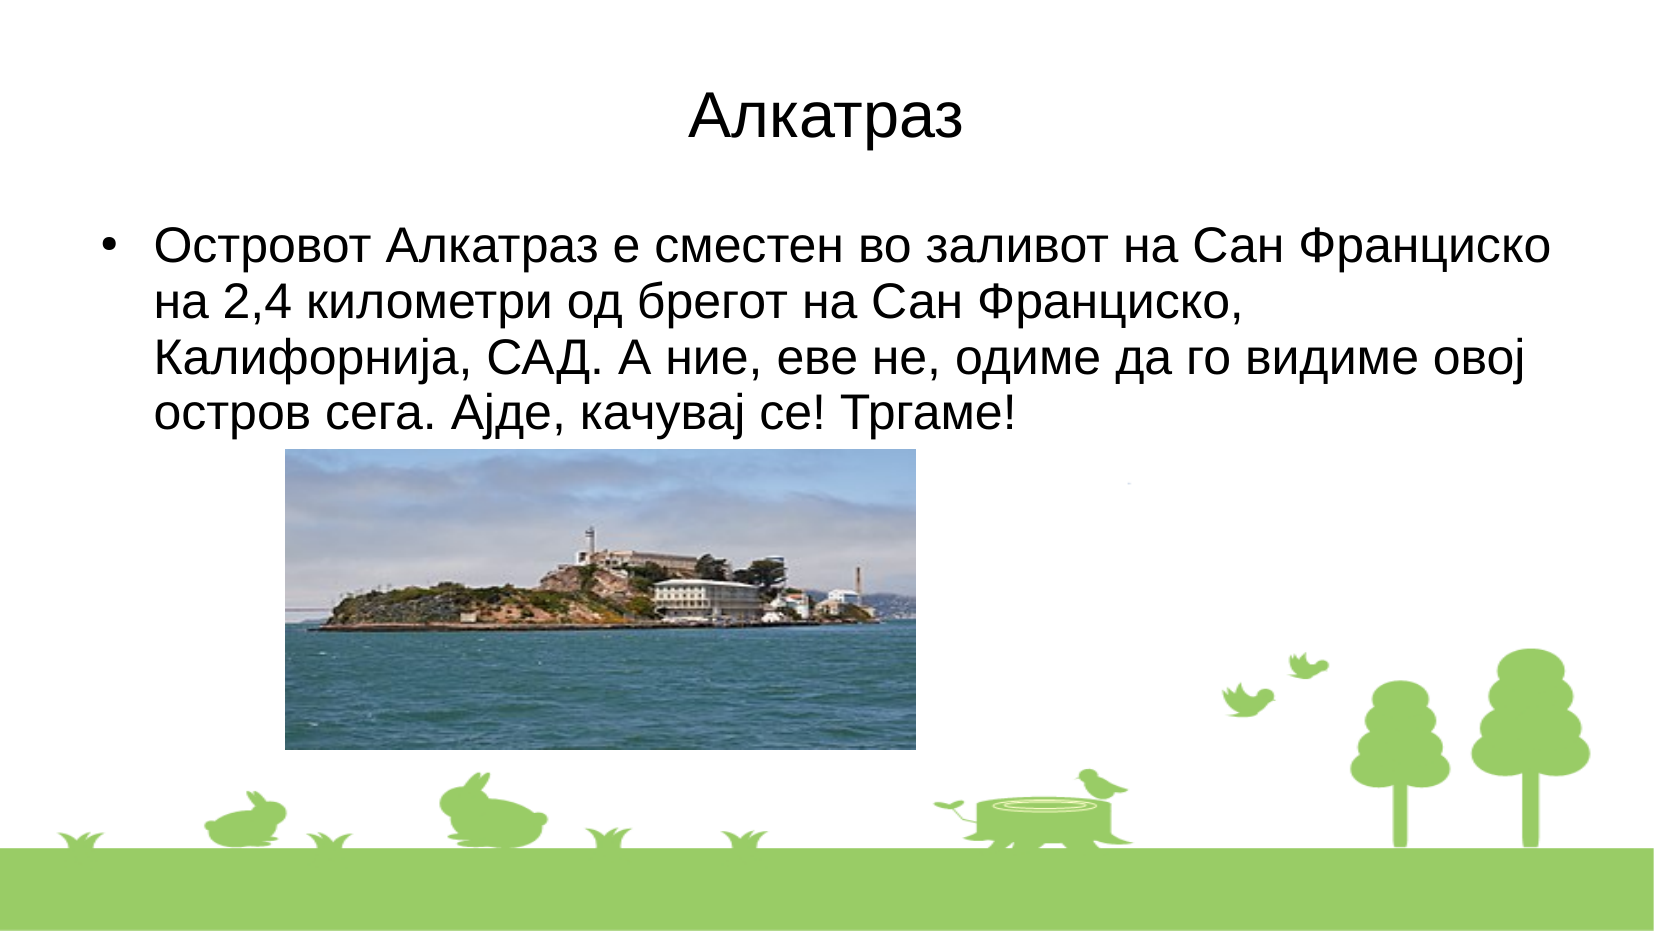

# Алкатраз
Островот Алкатраз е сместен во заливот на Сан Франциско на 2,4 километри од брегот на Сан Франциско, Калифорнија, САД. А ние, еве не, одиме да го видиме овој остров сега. Ајде, качувај се! Тргаме!